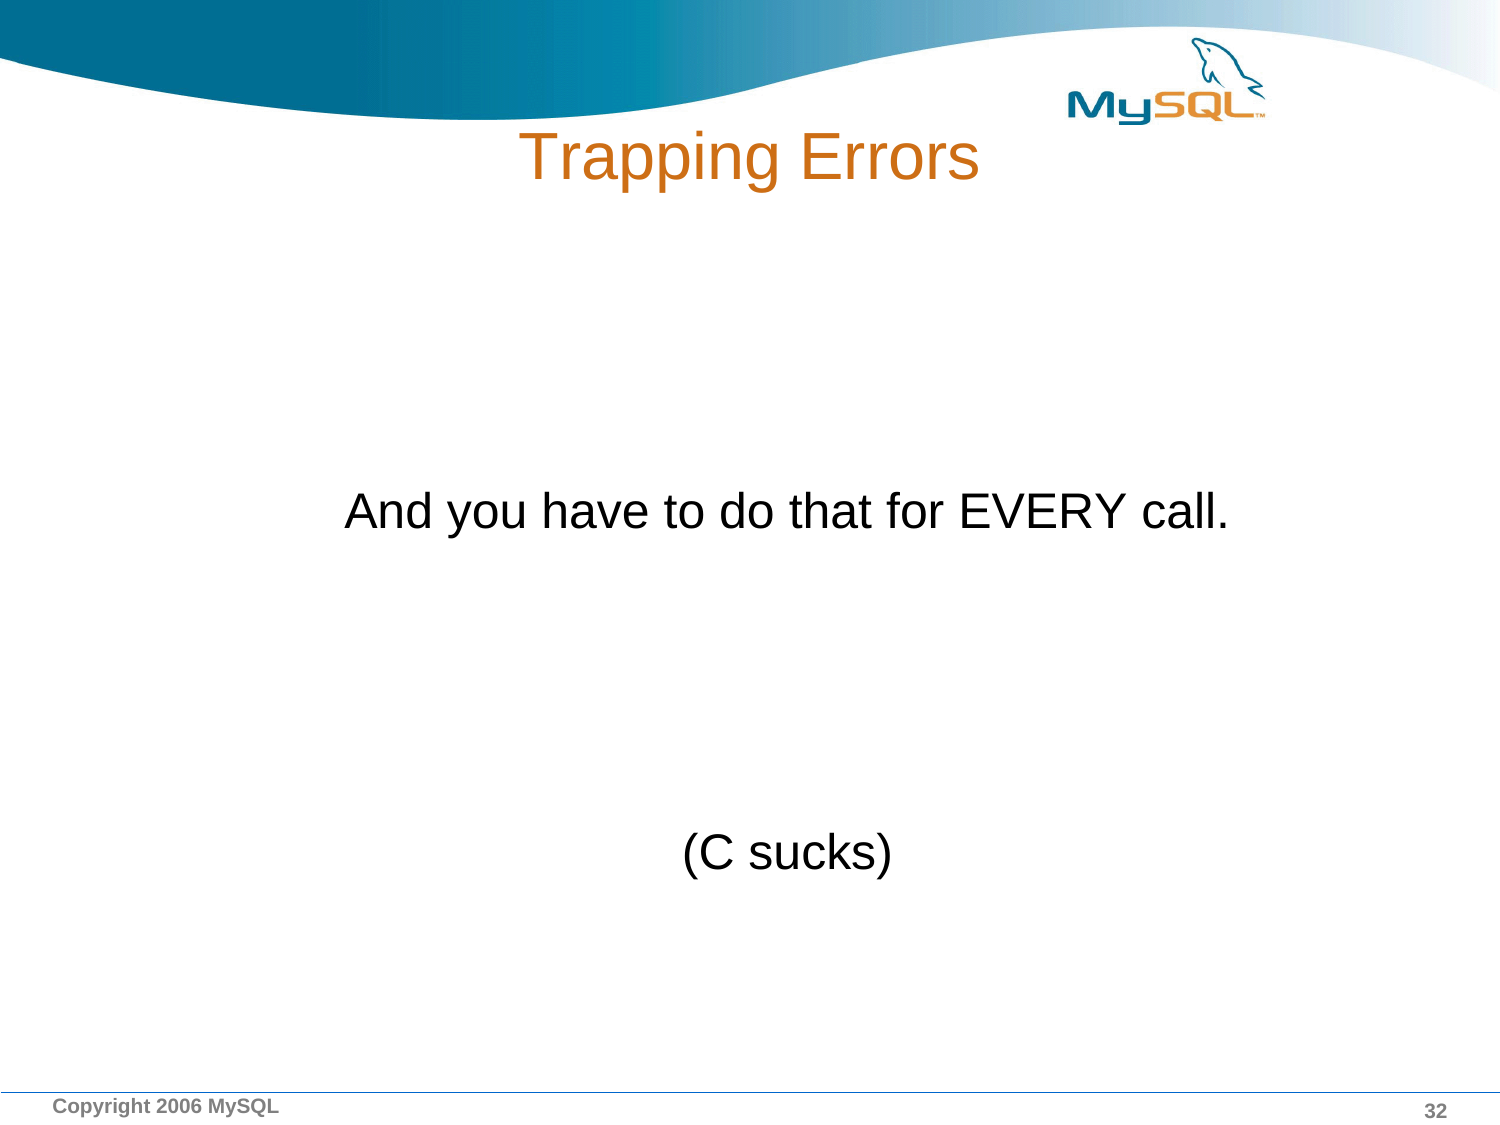

# Trapping Errors
And you have to do that for EVERY call.
(C sucks)